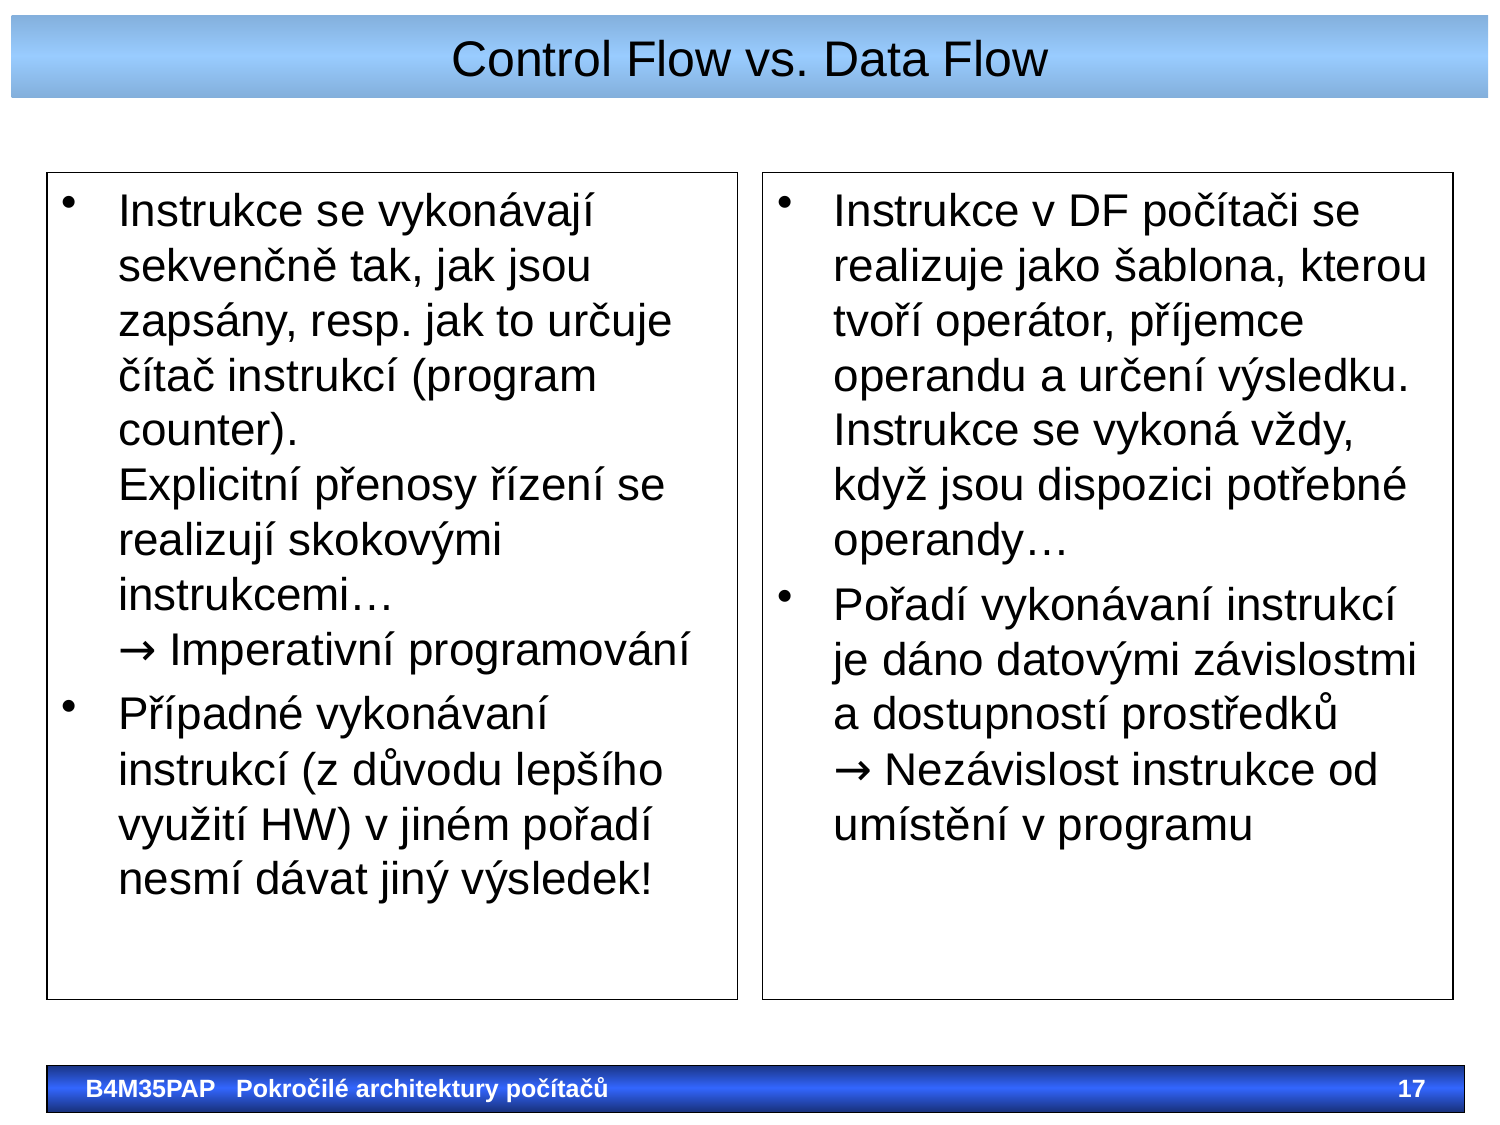

# Control Flow vs. Data Flow
Instrukce se vykonávají sekvenčně tak, jak jsou zapsány, resp. jak to určuje čítač instrukcí (program counter).
Explicitní přenosy řízení se realizují skokovými instrukcemi…
→ Imperativní programování
Případné vykonávaní instrukcí (z důvodu lepšího využití HW) v jiném pořadí nesmí dávat jiný výsledek!
Instrukce v DF počítači se realizuje jako šablona, kterou tvoří operátor, příjemce operandu a určení výsledku. Instrukce se vykoná vždy, když jsou dispozici potřebné operandy…
Pořadí vykonávaní instrukcí je dáno datovými závislostmi a dostupností prostředků
→ Nezávislost instrukce od umístění v programu
B4M35PAP Pokročilé architektury počítačů